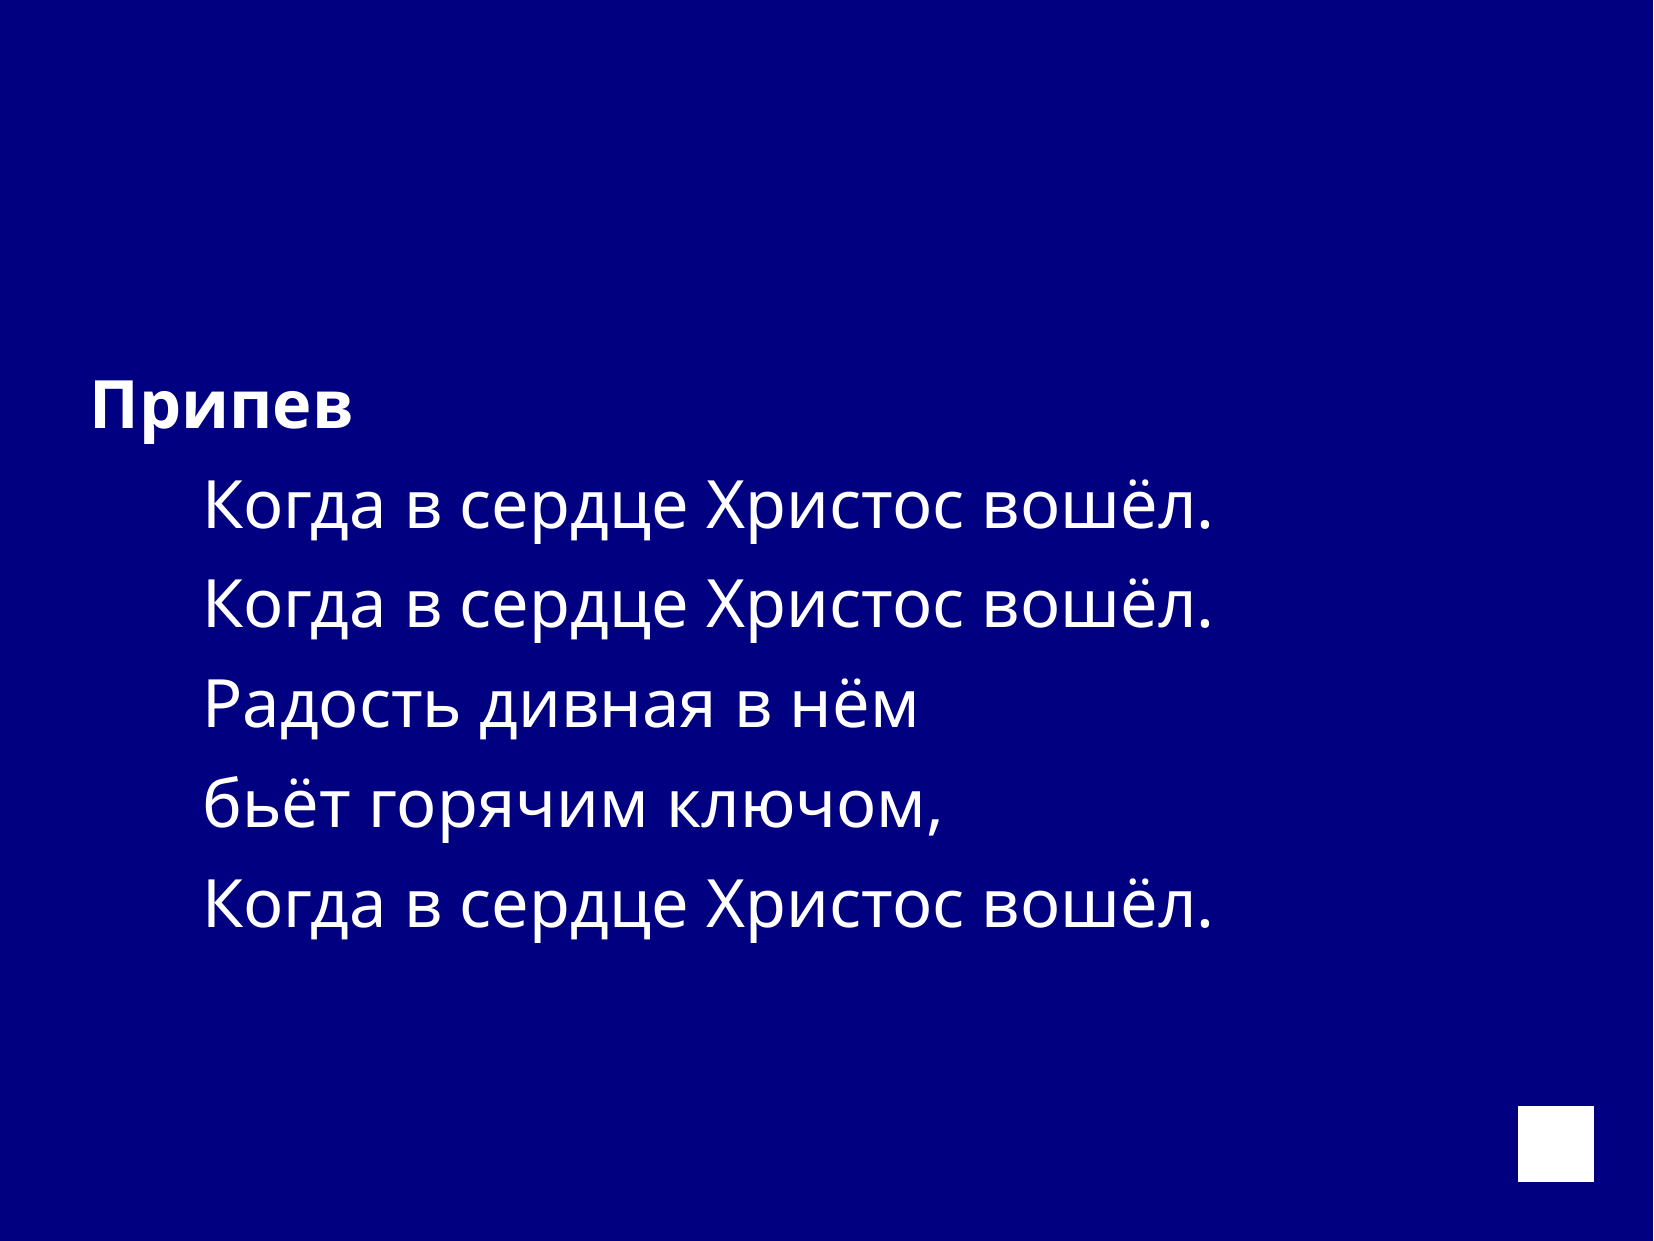

Припев
	Когда в сердце Христос вошёл.
	Когда в сердце Христос вошёл.
	Радость дивная в нём
	бьёт горячим ключом,
	Когда в сердце Христос вошёл.